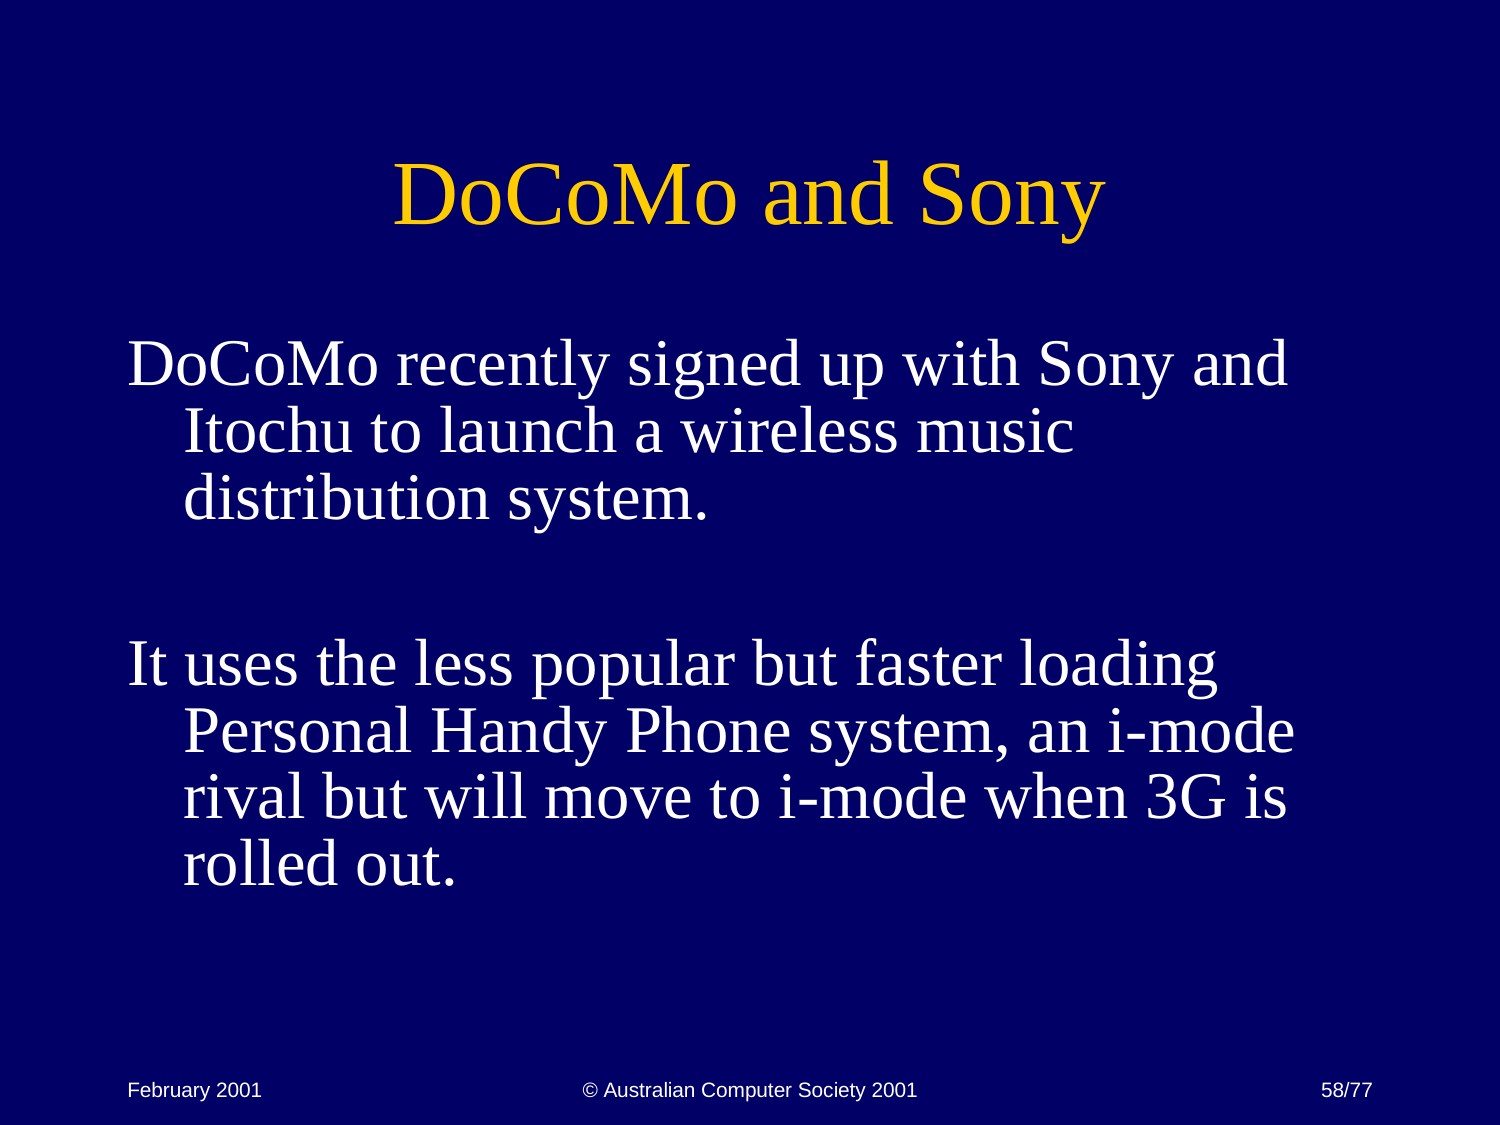

# DoCoMo and Sony
DoCoMo recently signed up with Sony and Itochu to launch a wireless music distribution system.
It uses the less popular but faster loading Personal Handy Phone system, an i-mode rival but will move to i-mode when 3G is rolled out.
February 2001
© Australian Computer Society 2001
58